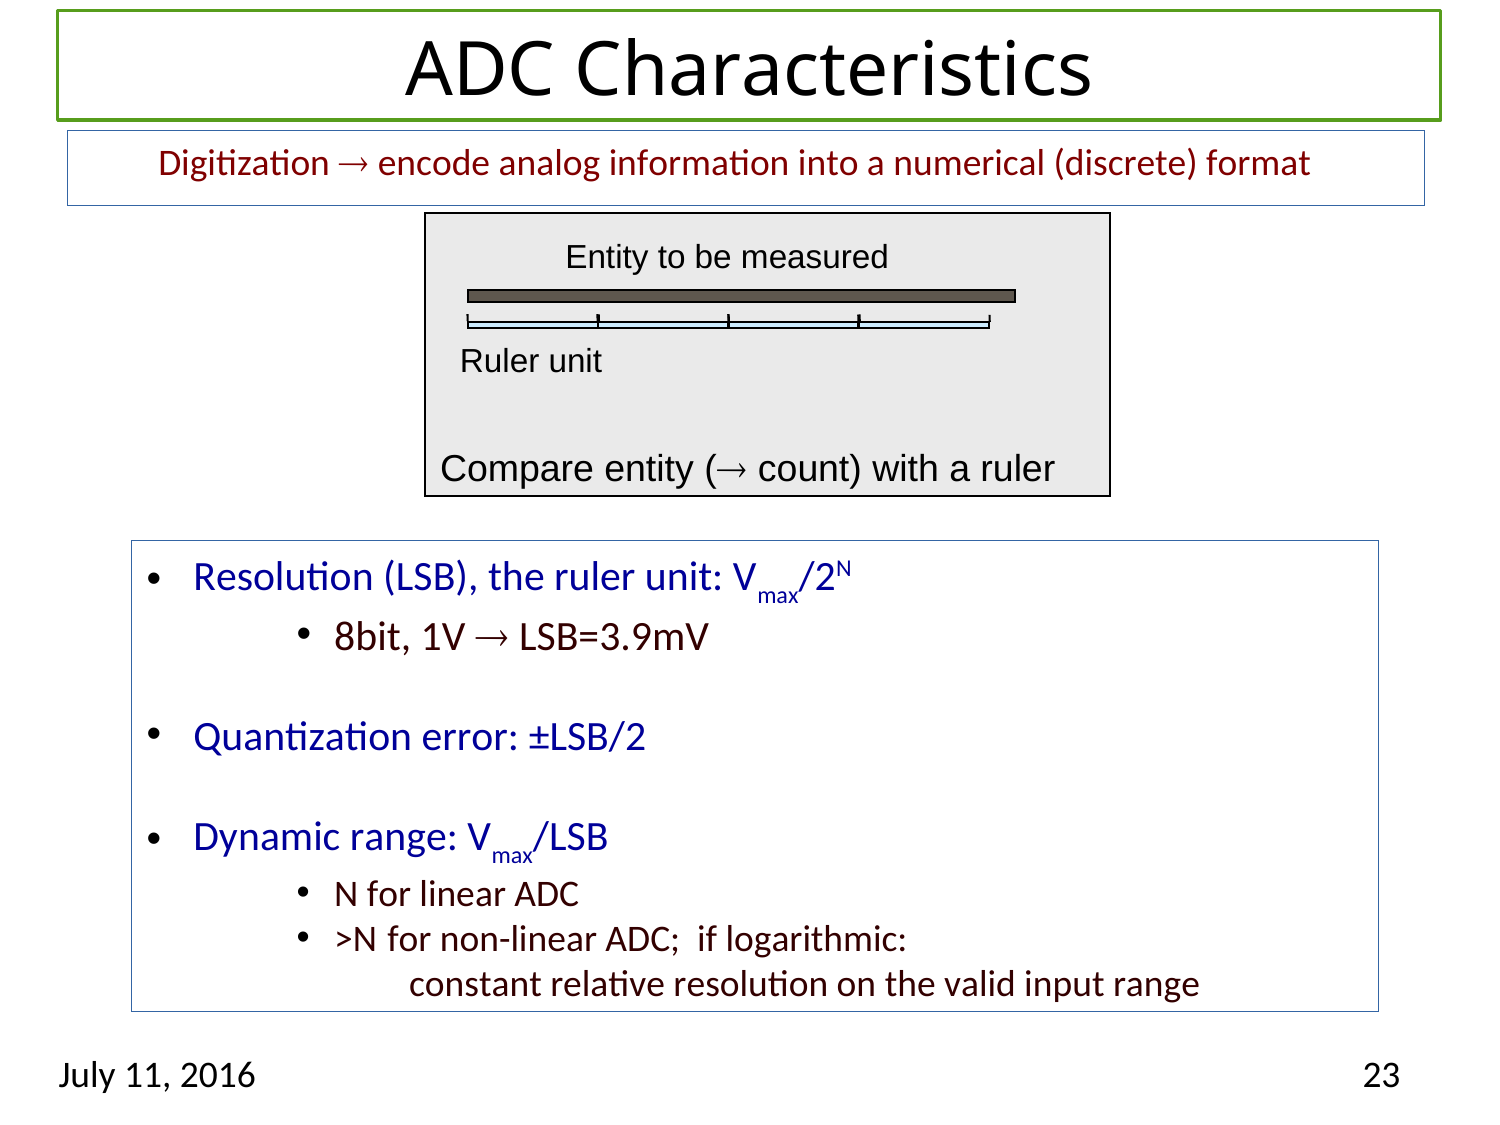

# ADC Characteristics
 Digitization  encode analog information into a numerical (discrete) format
Compare entity ( count) with a ruler
Entity to be measured
Ruler unit
Resolution (LSB), the ruler unit: Vmax/2N
8bit, 1V  LSB=3.9mV
Quantization error: ±LSB/2
Dynamic range: Vmax/LSB
N for linear ADC
>N for non-linear ADC; if logarithmic:
constant relative resolution on the valid input range
23